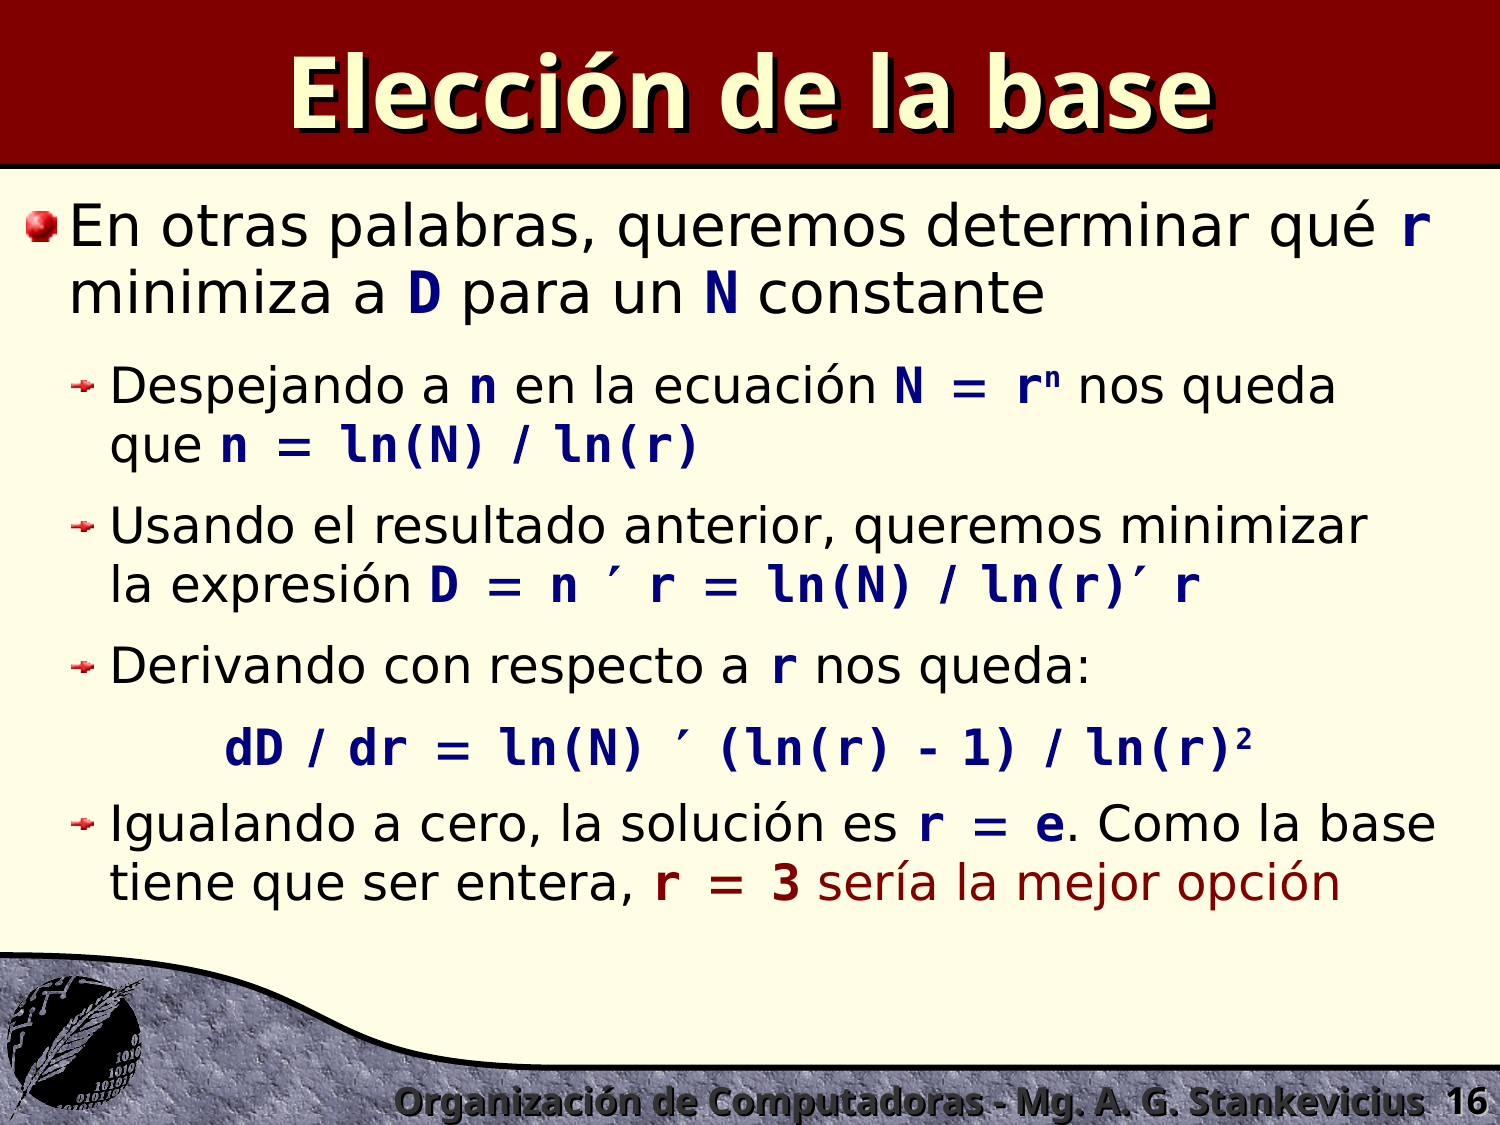

# Elección de la base
En otras palabras, queremos determinar qué r minimiza a D para un N constante
Despejando a n en la ecuación N = rn nos queda
que n = ln(N) / ln(r)
Usando el resultado anterior, queremos minimizar
la expresión D = n ´ r = ln(N) / ln(r)´ r
Derivando con respecto a r nos queda:
dD / dr = ln(N) ´ (ln(r) - 1) / ln(r)2
Igualando a cero, la solución es r = e. Como la base tiene que ser entera, r = 3 sería la mejor opción
16